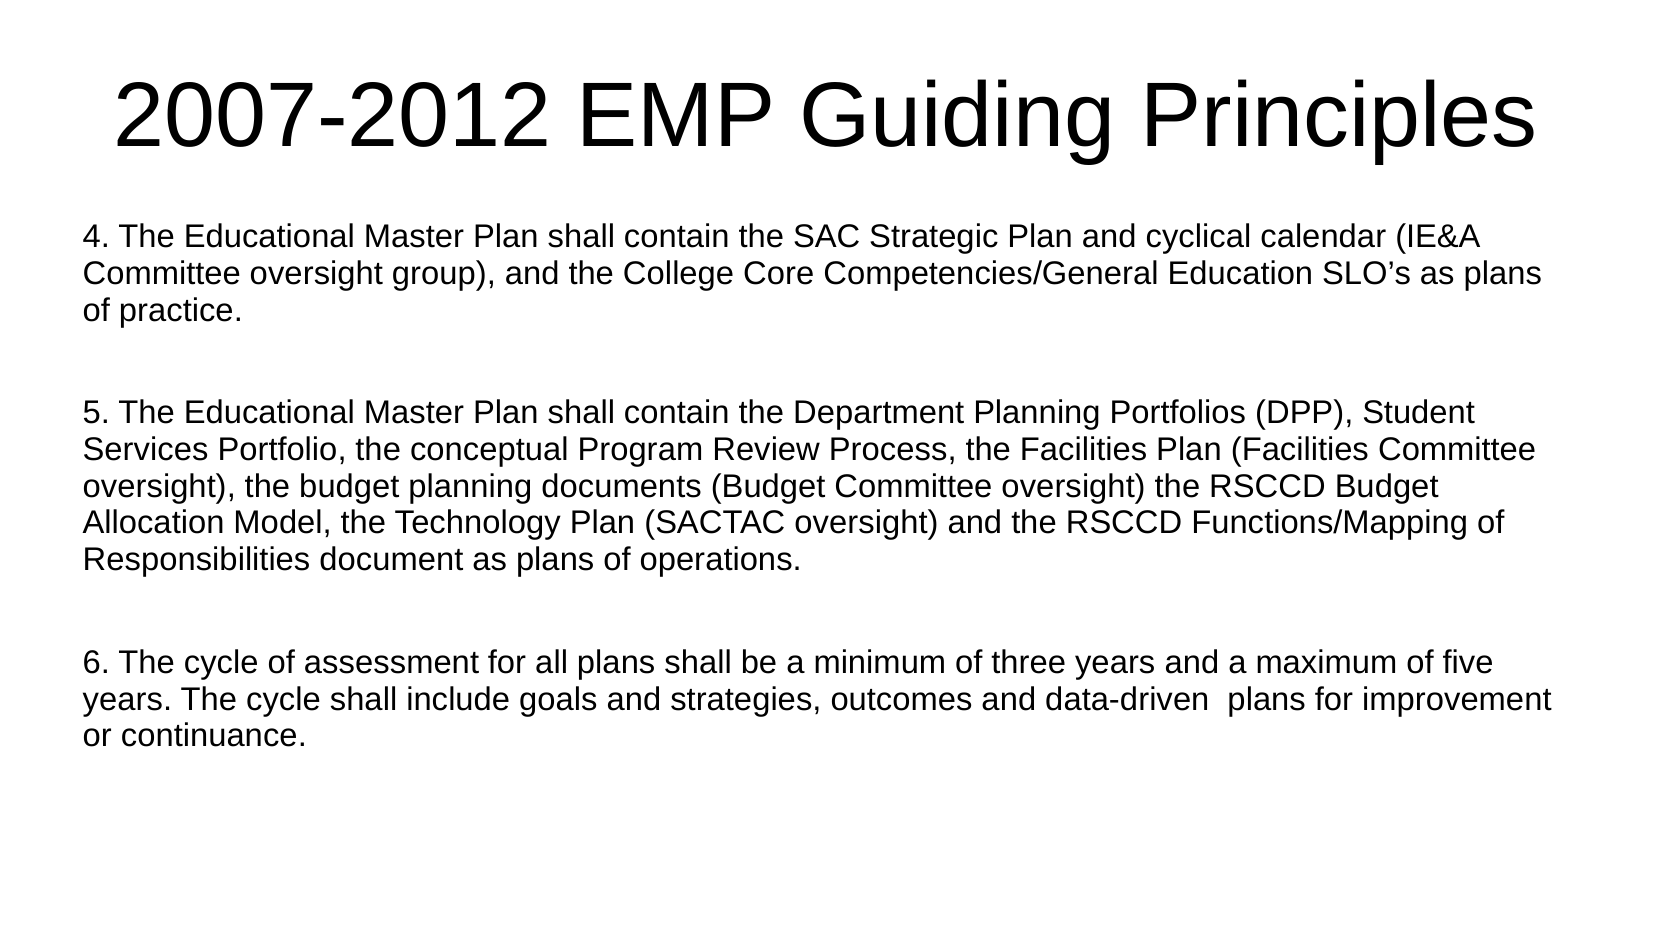

# 2007-2012 EMP Guiding Principles
4. The Educational Master Plan shall contain the SAC Strategic Plan and cyclical calendar (IE&A Committee oversight group), and the College Core Competencies/General Education SLO’s as plans of practice.
5. The Educational Master Plan shall contain the Department Planning Portfolios (DPP), Student Services Portfolio, the conceptual Program Review Process, the Facilities Plan (Facilities Committee oversight), the budget planning documents (Budget Committee oversight) the RSCCD Budget Allocation Model, the Technology Plan (SACTAC oversight) and the RSCCD Functions/Mapping of Responsibilities document as plans of operations.
6. The cycle of assessment for all plans shall be a minimum of three years and a maximum of five years. The cycle shall include goals and strategies, outcomes and data-driven plans for improvement or continuance.